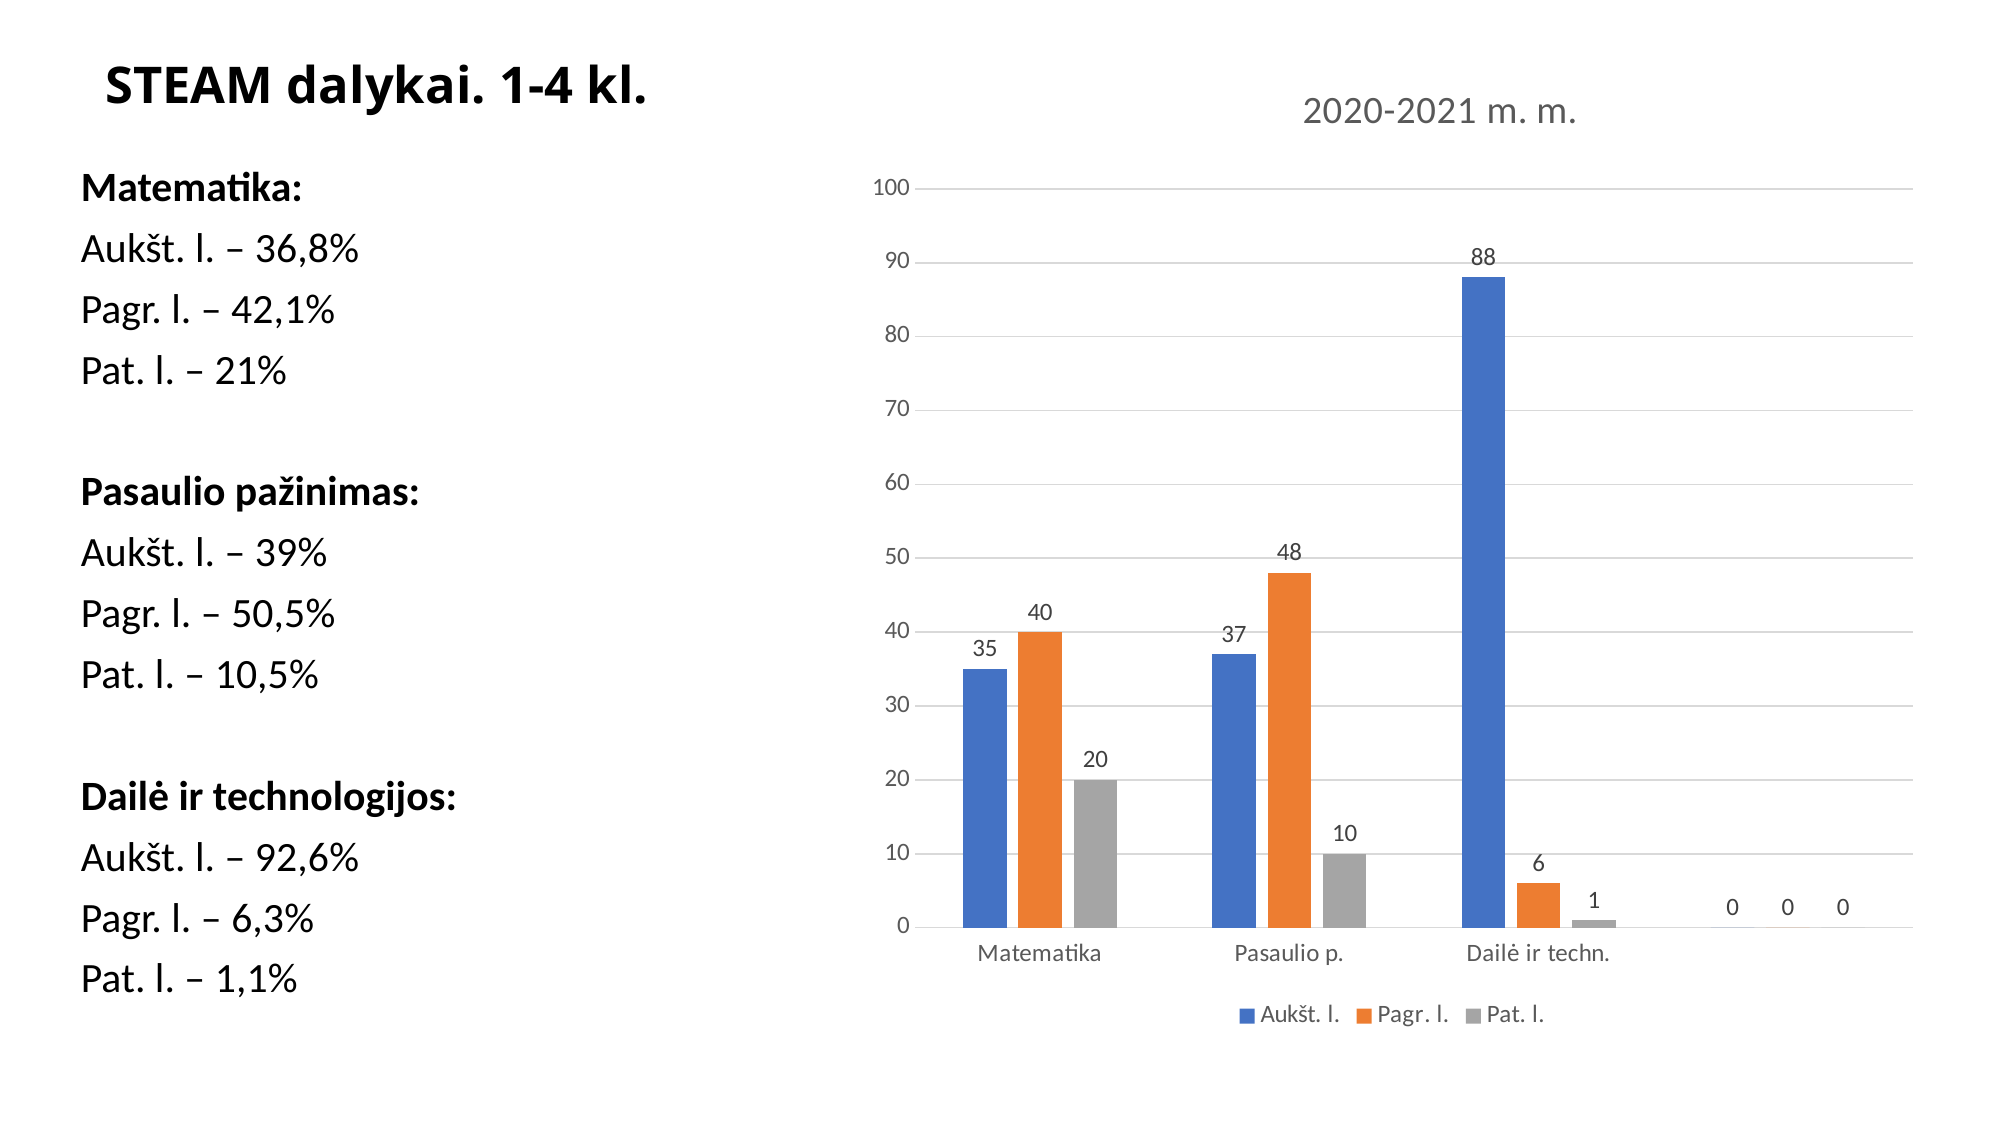

# STEAM dalykai. 1-4 kl.
### Chart: 2020-2021 m. m.
| Category | Aukšt. l. | Pagr. l. | Pat. l. |
|---|---|---|---|
| Matematika | 35.0 | 40.0 | 20.0 |
| Pasaulio p. | 37.0 | 48.0 | 10.0 |
| Dailė ir techn. | 88.0 | 6.0 | 1.0 |
| None | 0.0 | 0.0 | 0.0 |Matematika:
Aukšt. l. – 36,8%
Pagr. l. – 42,1%
Pat. l. – 21%
Pasaulio pažinimas:
Aukšt. l. – 39%
Pagr. l. – 50,5%
Pat. l. – 10,5%
Dailė ir technologijos:
Aukšt. l. – 92,6%
Pagr. l. – 6,3%
Pat. l. – 1,1%